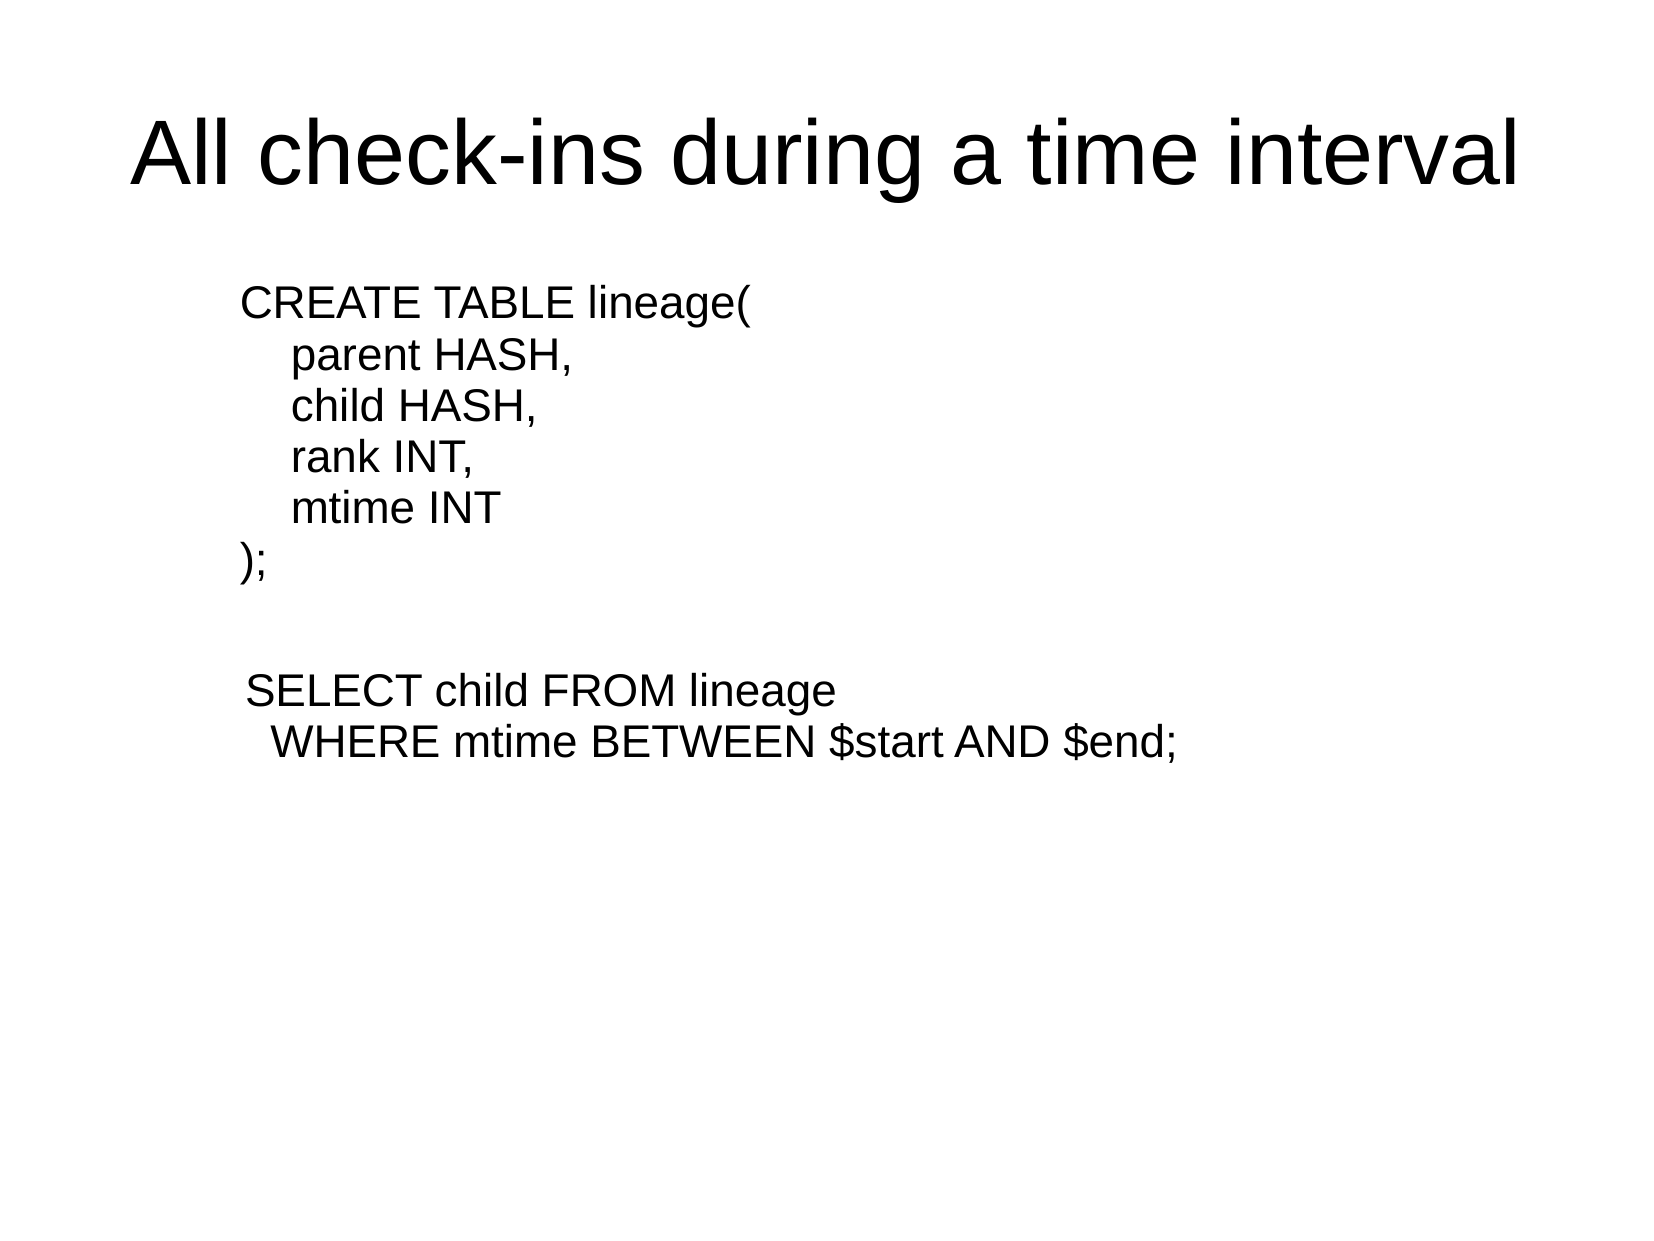

# All check-ins during a time interval
CREATE TABLE lineage(
 parent HASH,
 child HASH,
 rank INT,
 mtime INT
);
SELECT child FROM lineage
 WHERE mtime BETWEEN $start AND $end;